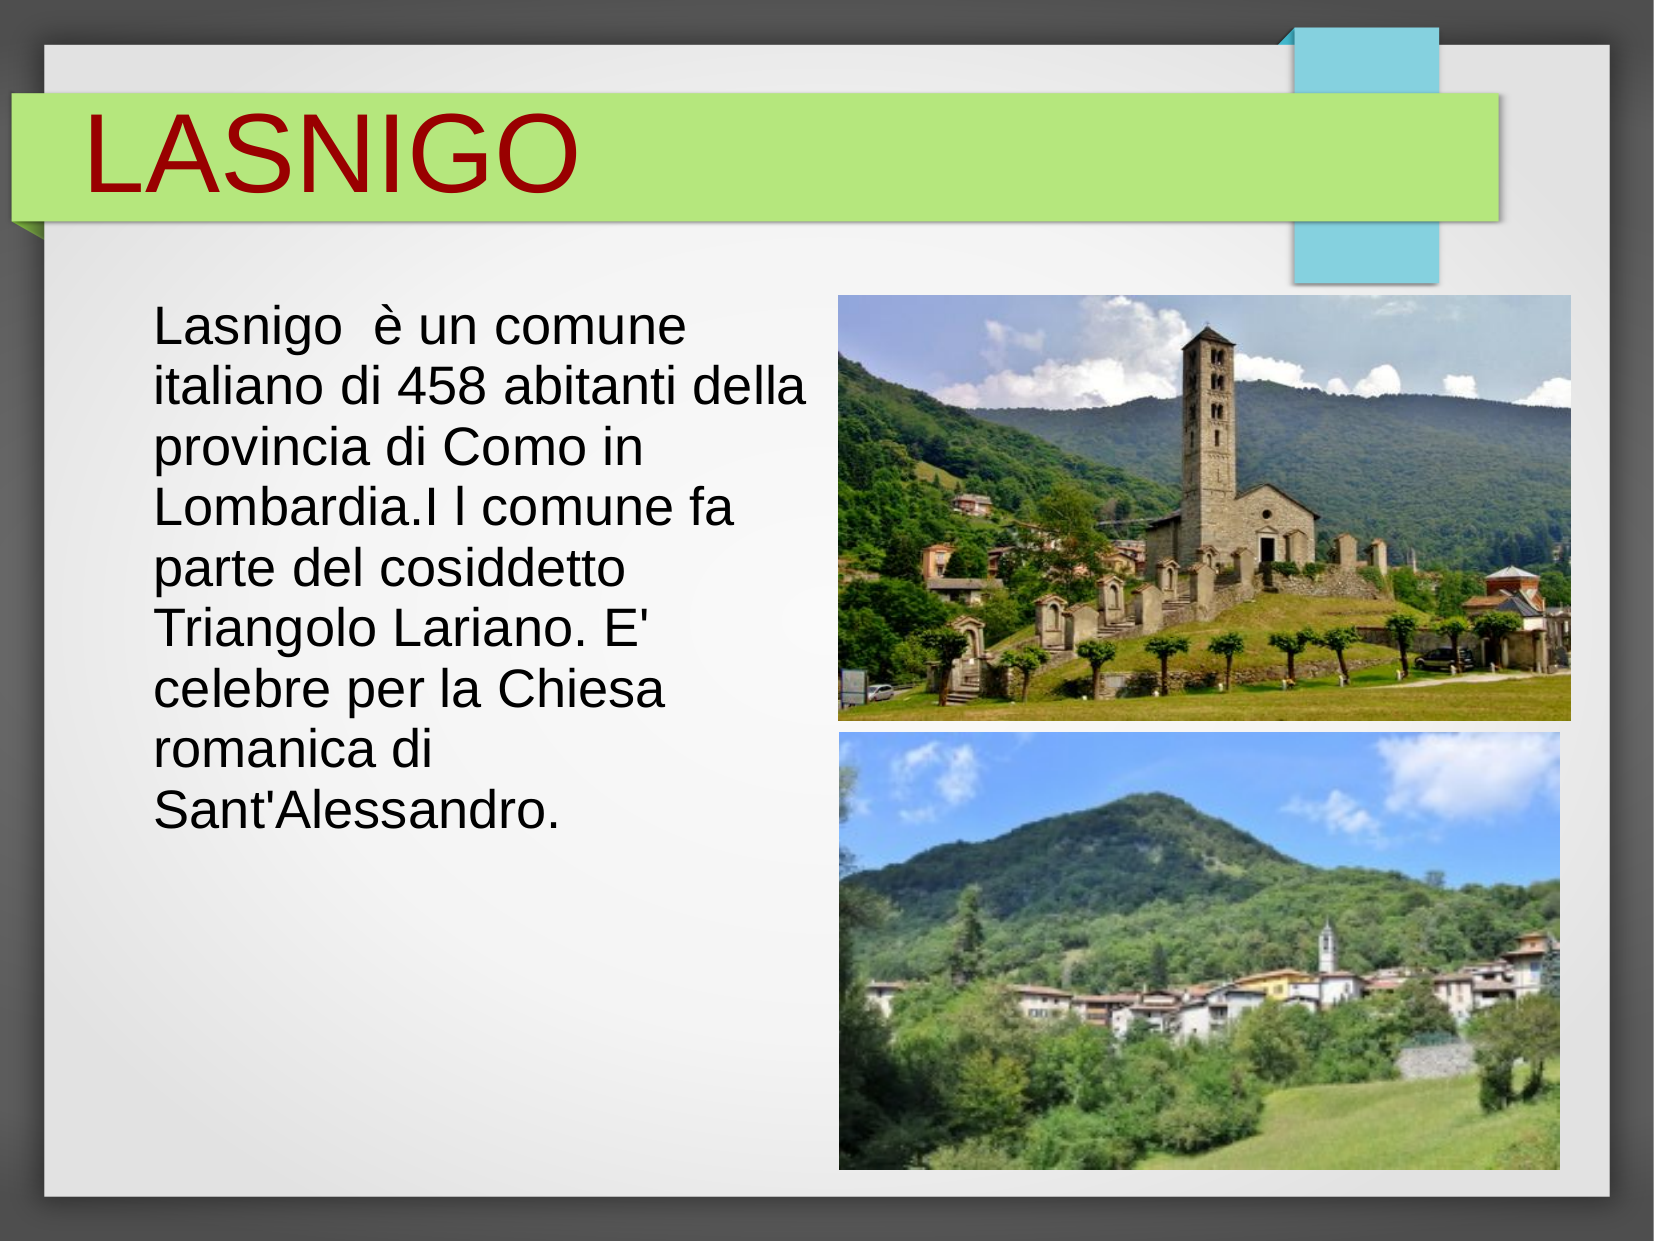

# LASNIGO
Lasnigo è un comune italiano di 458 abitanti della provincia di Como in Lombardia.I l comune fa parte del cosiddetto Triangolo Lariano. E' celebre per la Chiesa romanica di Sant'Alessandro.